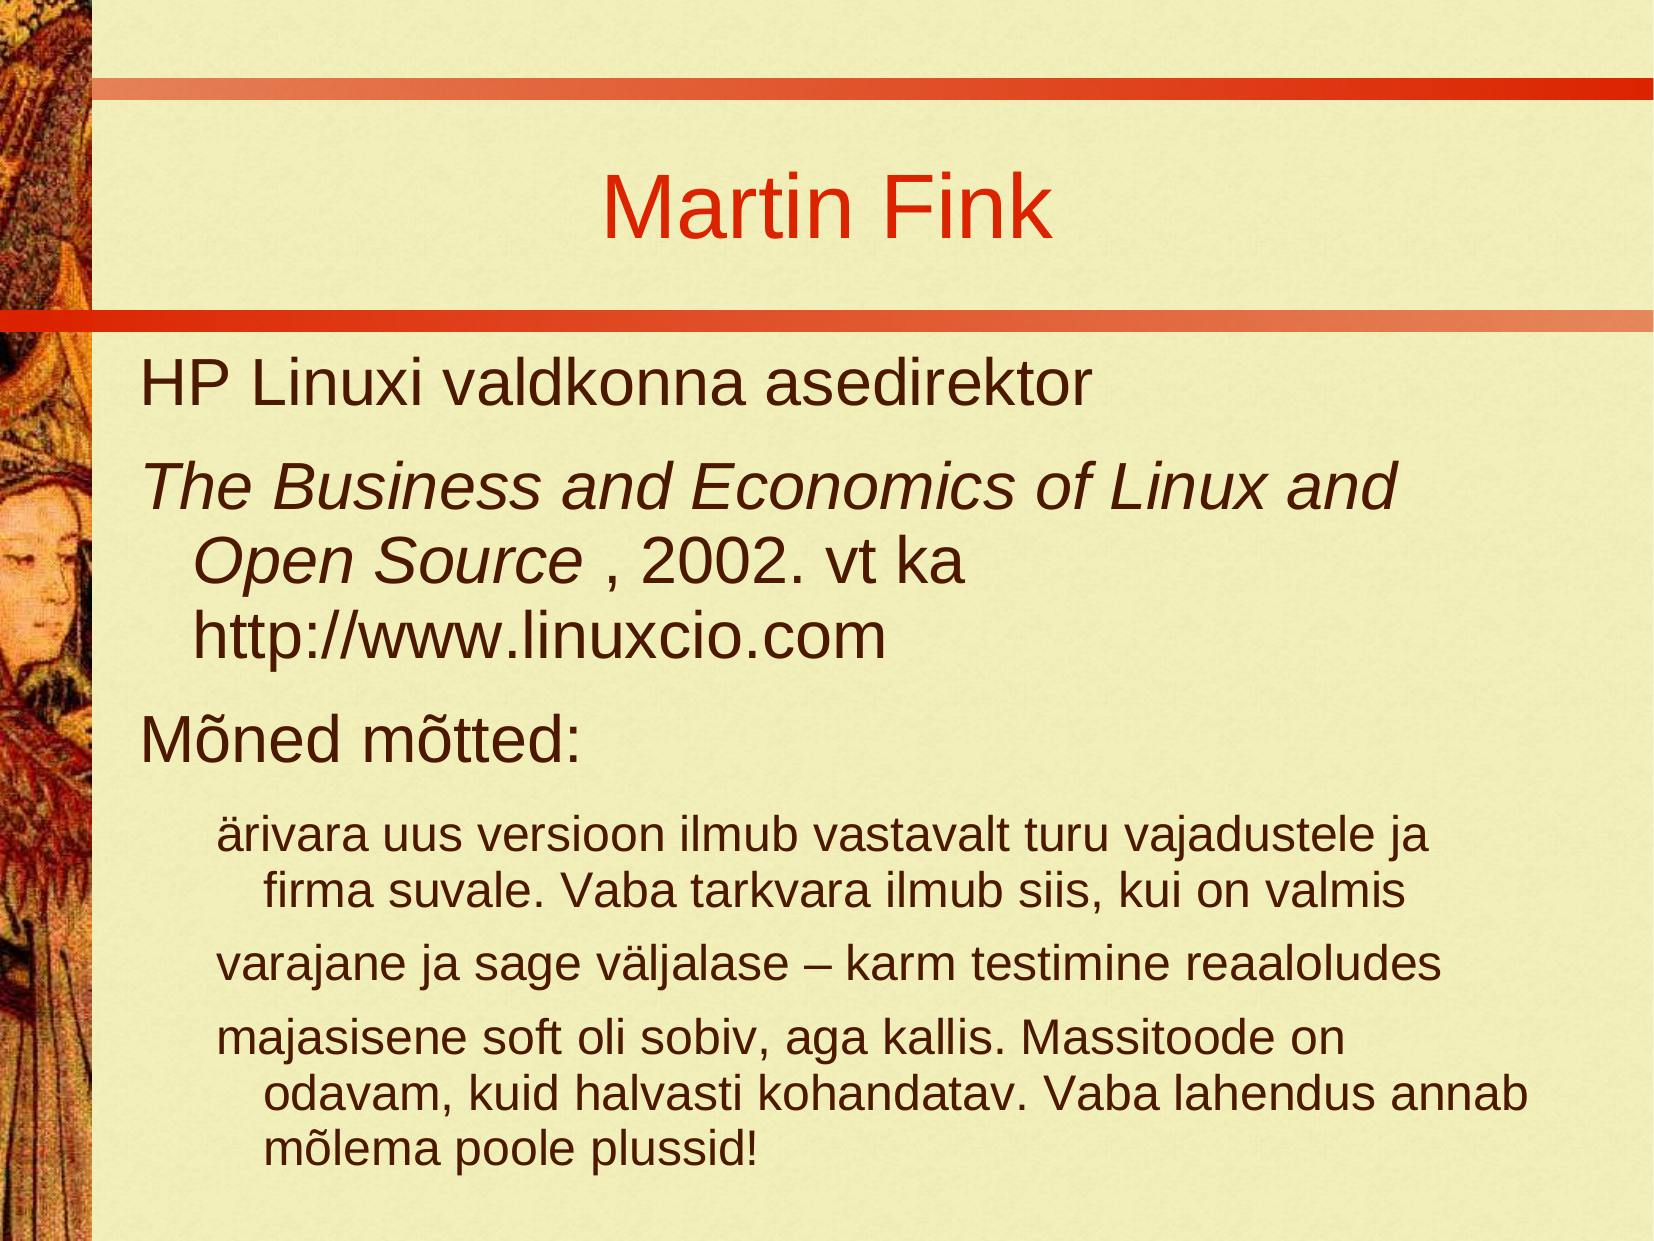

# Martin Fink
HP Linuxi valdkonna asedirektor
The Business and Economics of Linux and Open Source , 2002. vt ka http://www.linuxcio.com
Mõned mõtted:
ärivara uus versioon ilmub vastavalt turu vajadustele ja firma suvale. Vaba tarkvara ilmub siis, kui on valmis
varajane ja sage väljalase – karm testimine reaaloludes
majasisene soft oli sobiv, aga kallis. Massitoode on odavam, kuid halvasti kohandatav. Vaba lahendus annab mõlema poole plussid!